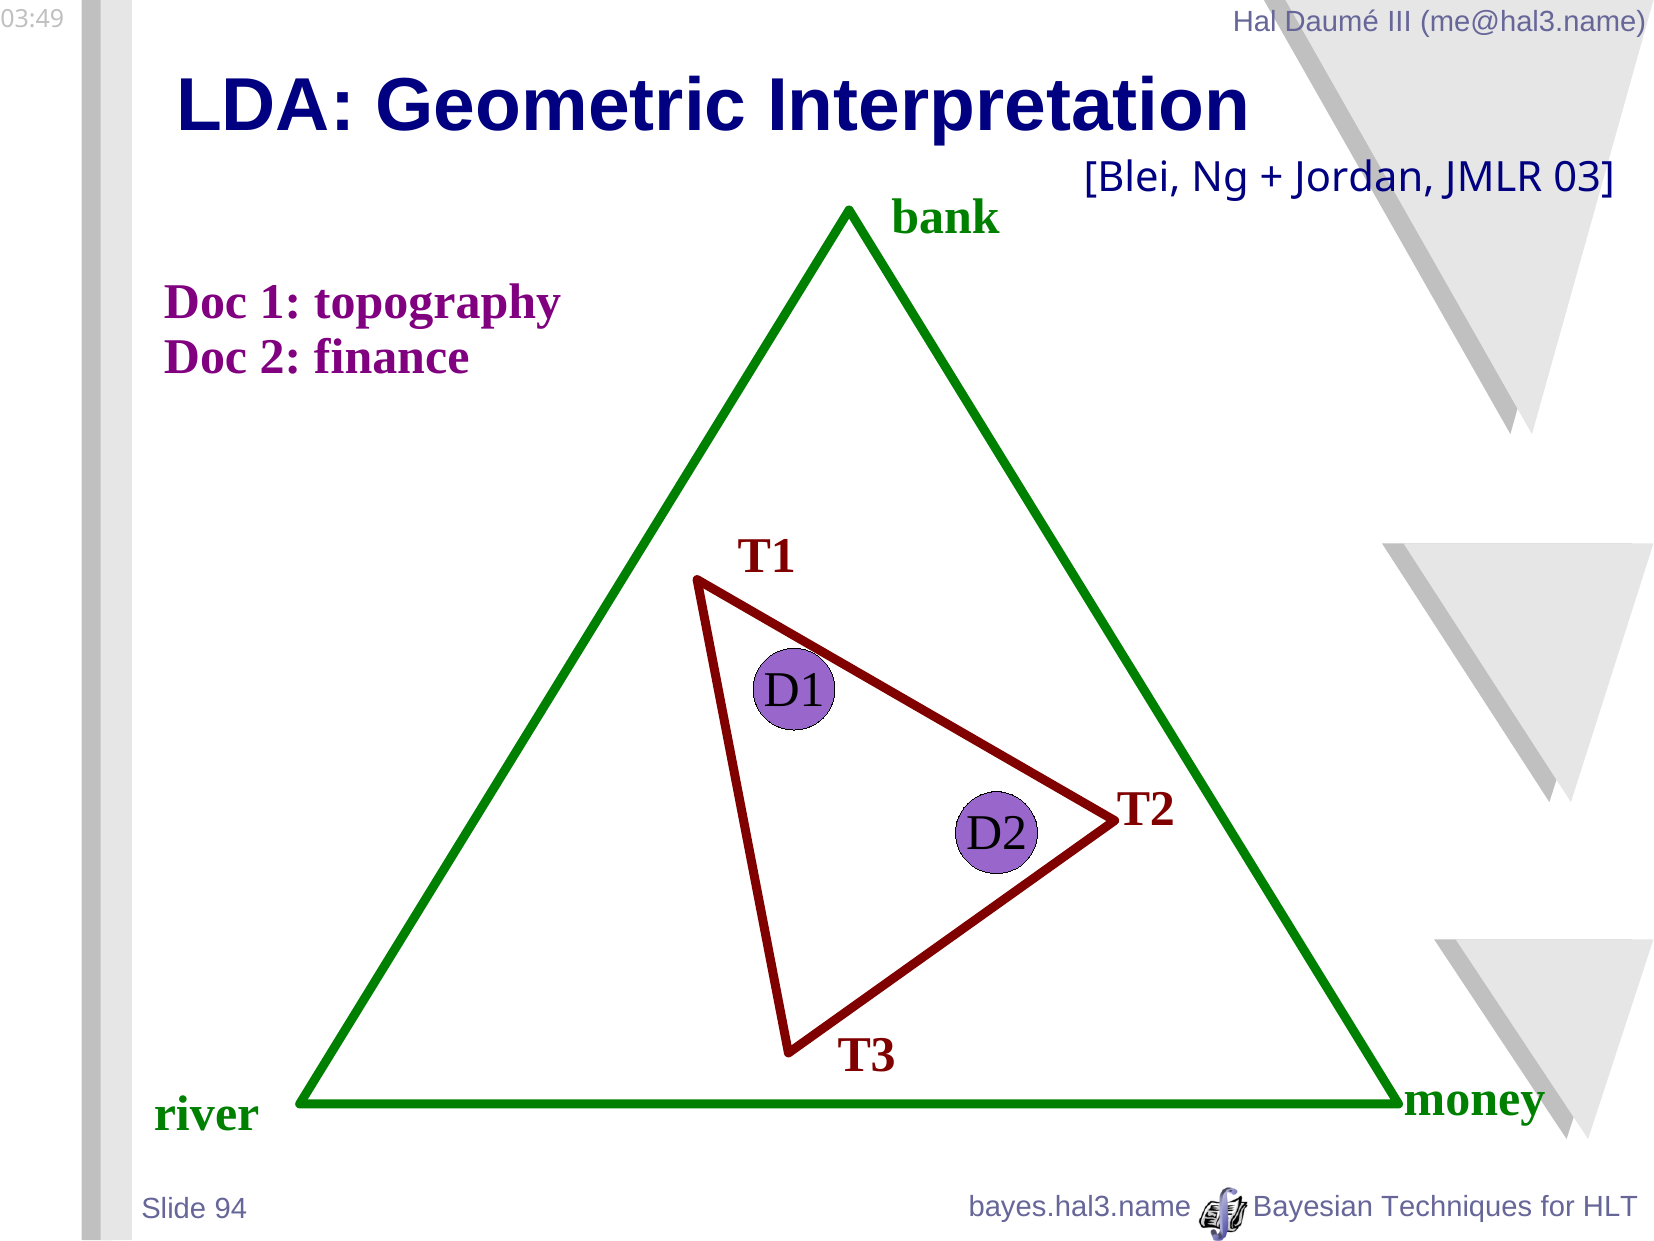

# LDA: Geometric Interpretation
[Blei, Ng + Jordan, JMLR 03]
bank
Doc 1: topography
Doc 2: finance
T1
D1
T2
D2
T3
money
river